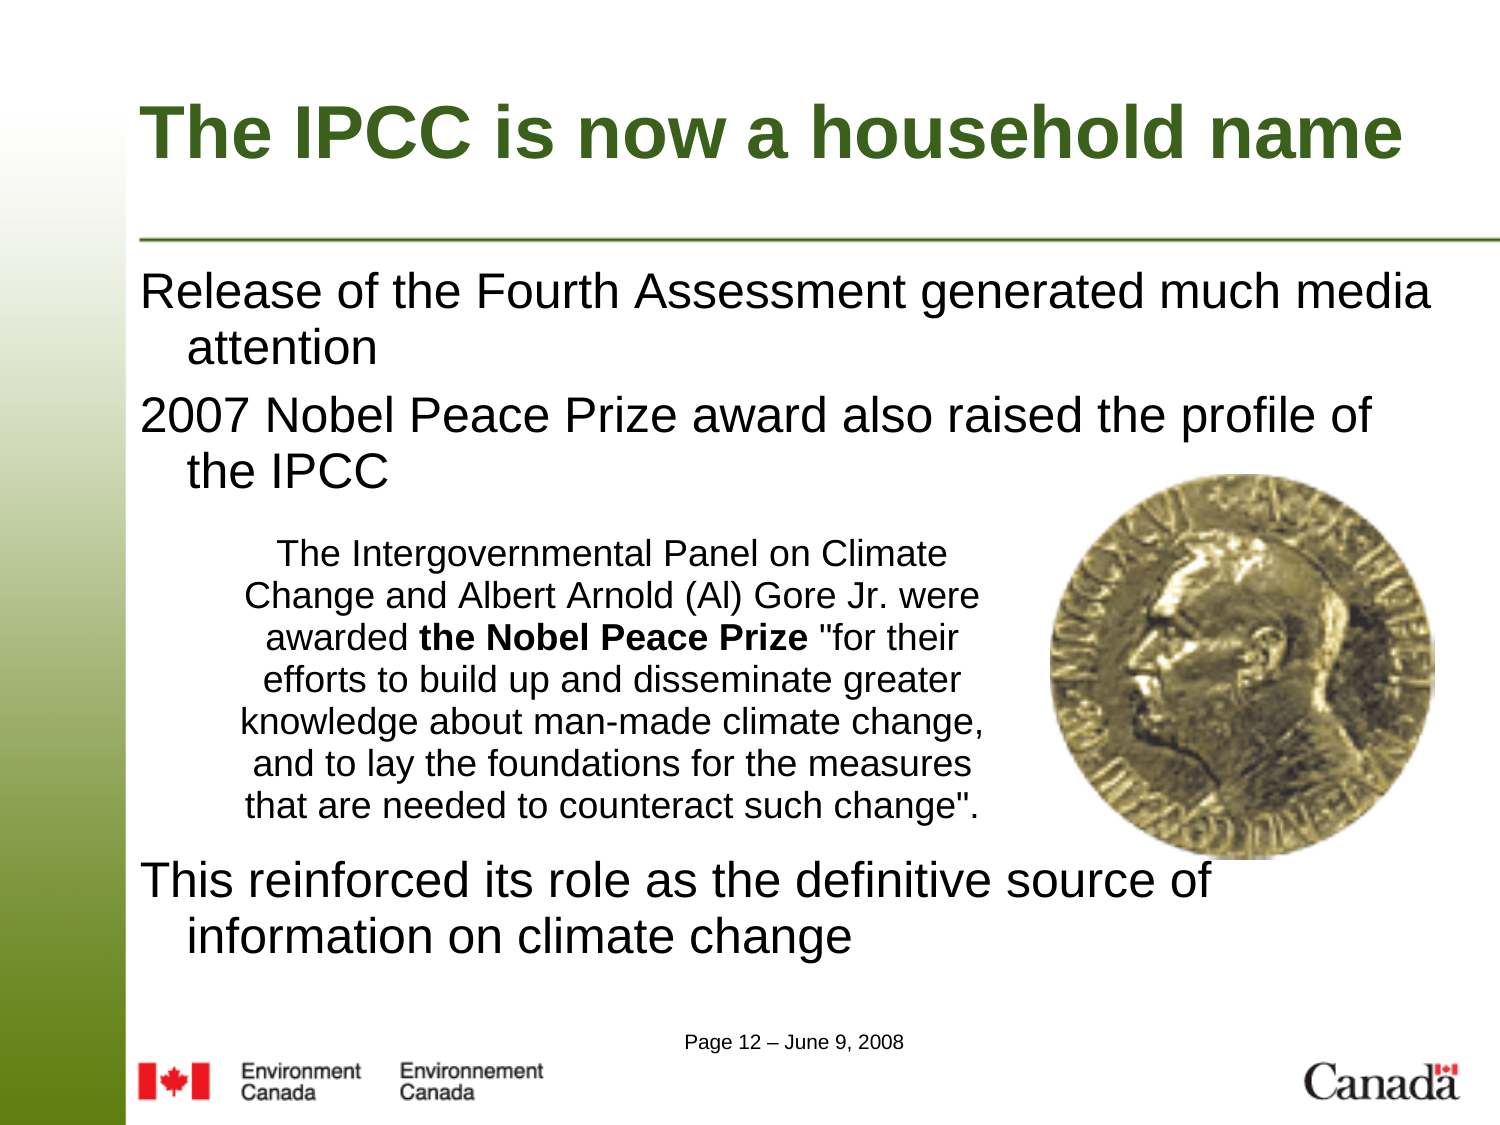

# The IPCC is now a household name
Release of the Fourth Assessment generated much media attention
2007 Nobel Peace Prize award also raised the profile of the IPCC
This reinforced its role as the definitive source of information on climate change
The Intergovernmental Panel on Climate Change and Albert Arnold (Al) Gore Jr. were awarded the Nobel Peace Prize "for their efforts to build up and disseminate greater knowledge about man-made climate change, and to lay the foundations for the measures that are needed to counteract such change".